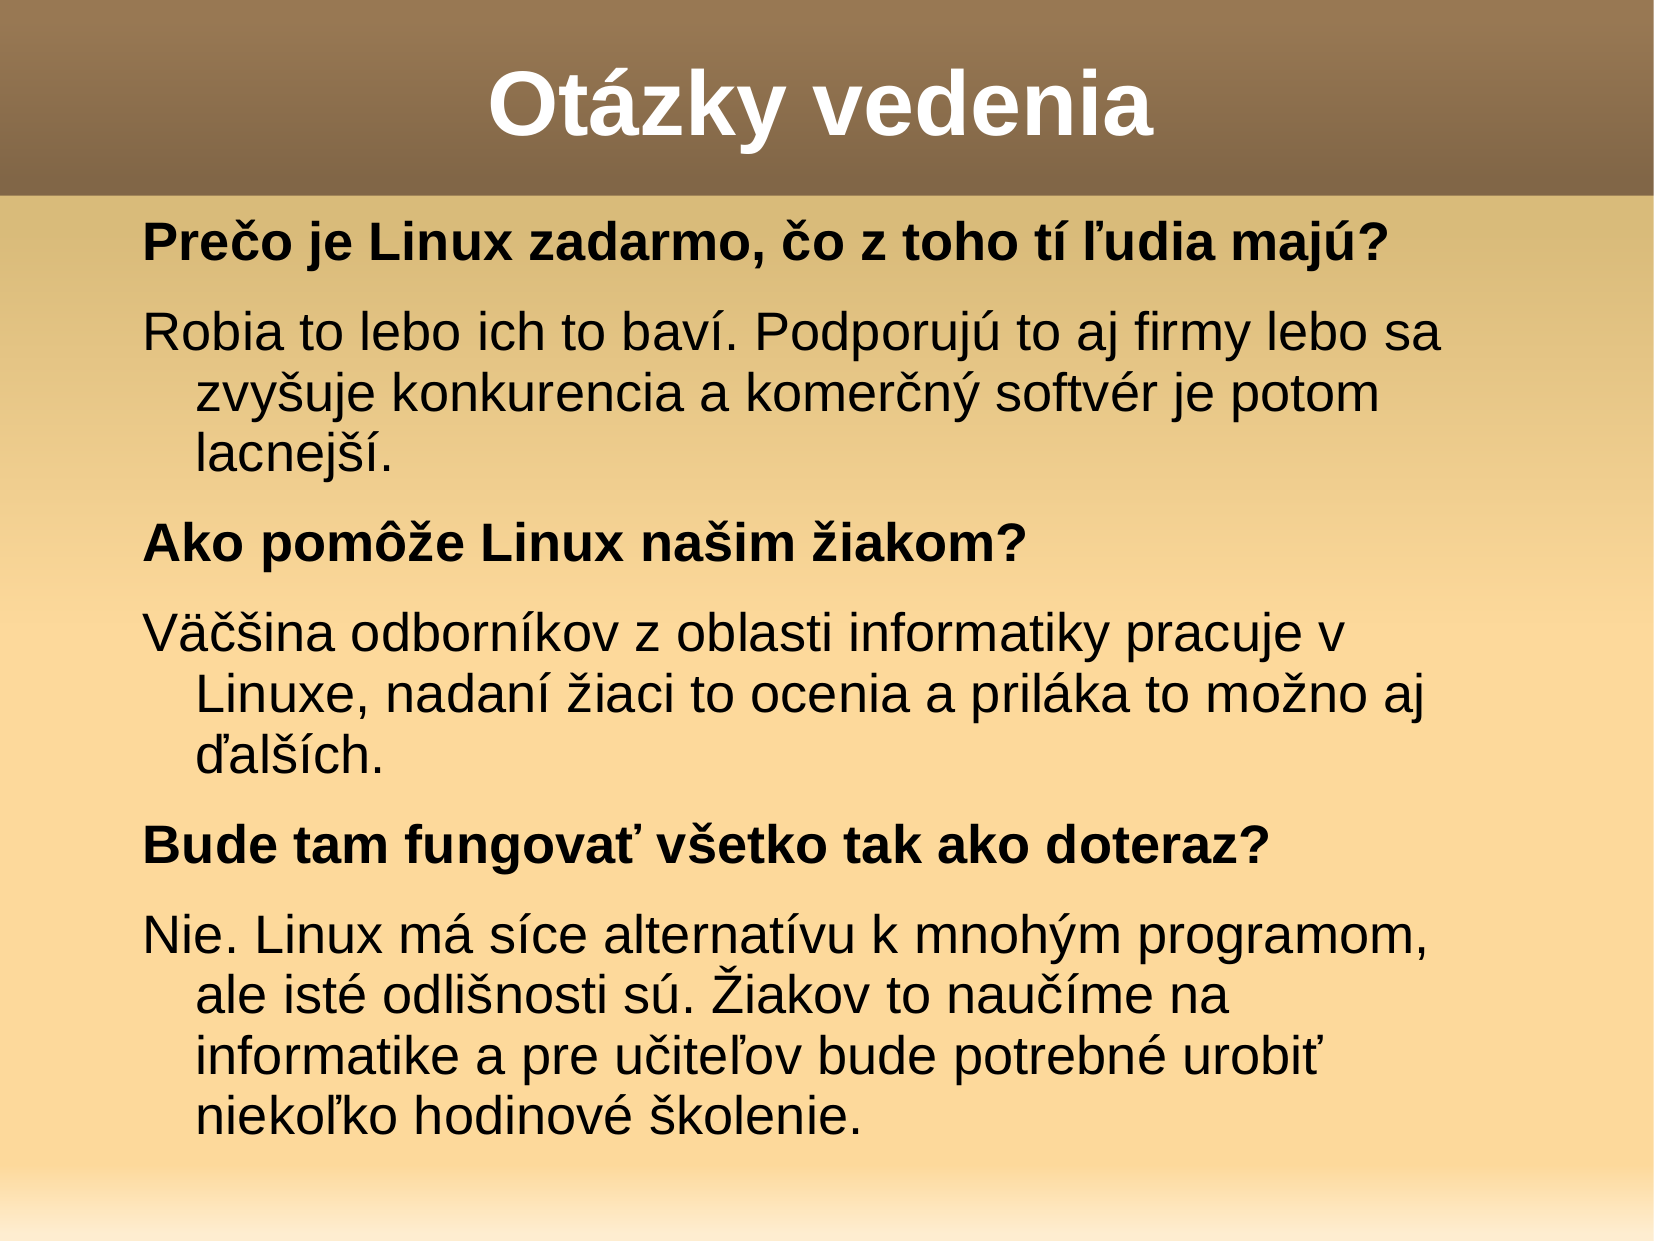

# Otázky vedenia
Prečo je Linux zadarmo, čo z toho tí ľudia majú?
Robia to lebo ich to baví. Podporujú to aj firmy lebo sa zvyšuje konkurencia a komerčný softvér je potom lacnejší.
Ako pomôže Linux našim žiakom?
Väčšina odborníkov z oblasti informatiky pracuje v Linuxe, nadaní žiaci to ocenia a priláka to možno aj ďalších.
Bude tam fungovať všetko tak ako doteraz?
Nie. Linux má síce alternatívu k mnohým programom, ale isté odlišnosti sú. Žiakov to naučíme na informatike a pre učiteľov bude potrebné urobiť niekoľko hodinové školenie.